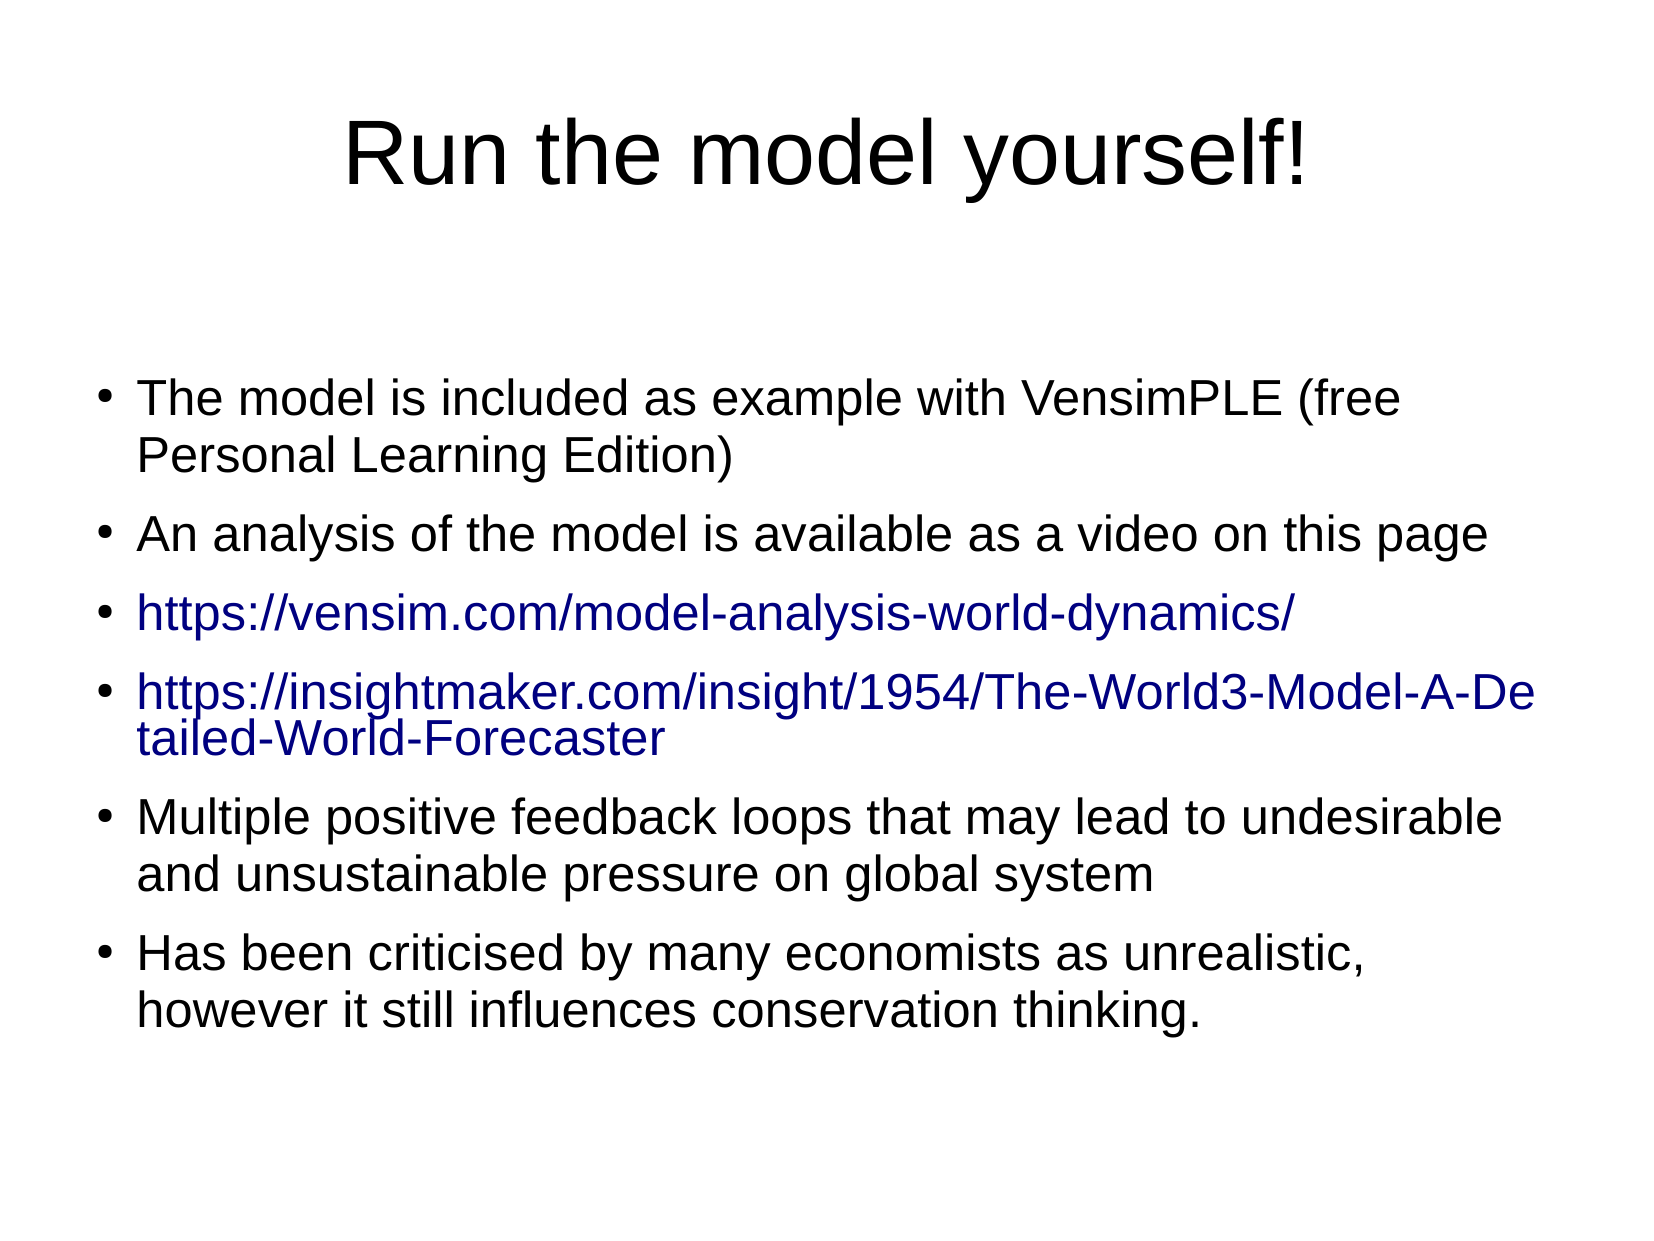

# Run the model yourself!
The model is included as example with VensimPLE (free Personal Learning Edition)
An analysis of the model is available as a video on this page
https://vensim.com/model-analysis-world-dynamics/
https://insightmaker.com/insight/1954/The-World3-Model-A-Detailed-World-Forecaster
Multiple positive feedback loops that may lead to undesirable and unsustainable pressure on global system
Has been criticised by many economists as unrealistic, however it still influences conservation thinking.